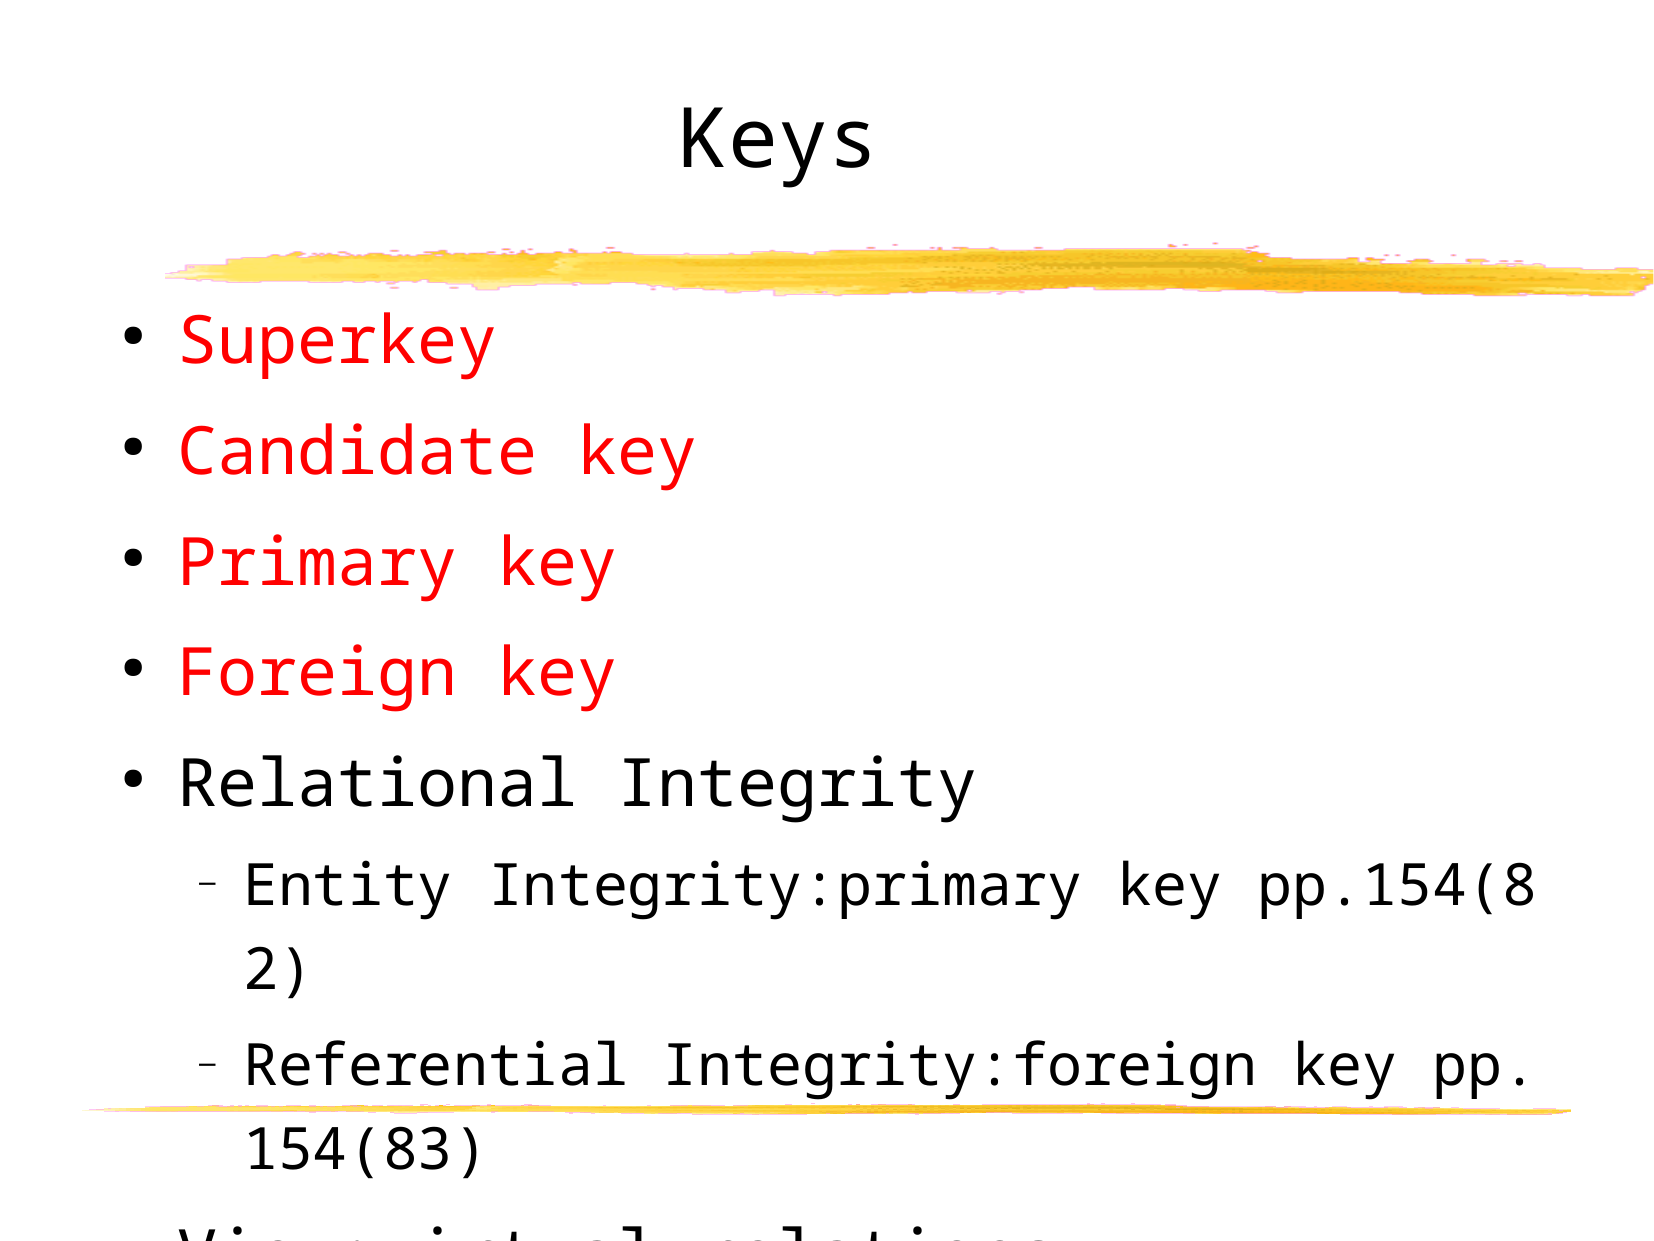

# Keys
Superkey
Candidate key
Primary key
Foreign key
Relational Integrity
Entity Integrity:primary key pp.154(82)
Referential Integrity:foreign key pp.154(83)
View:virtual relations
not necessary updatable pp.157(85)